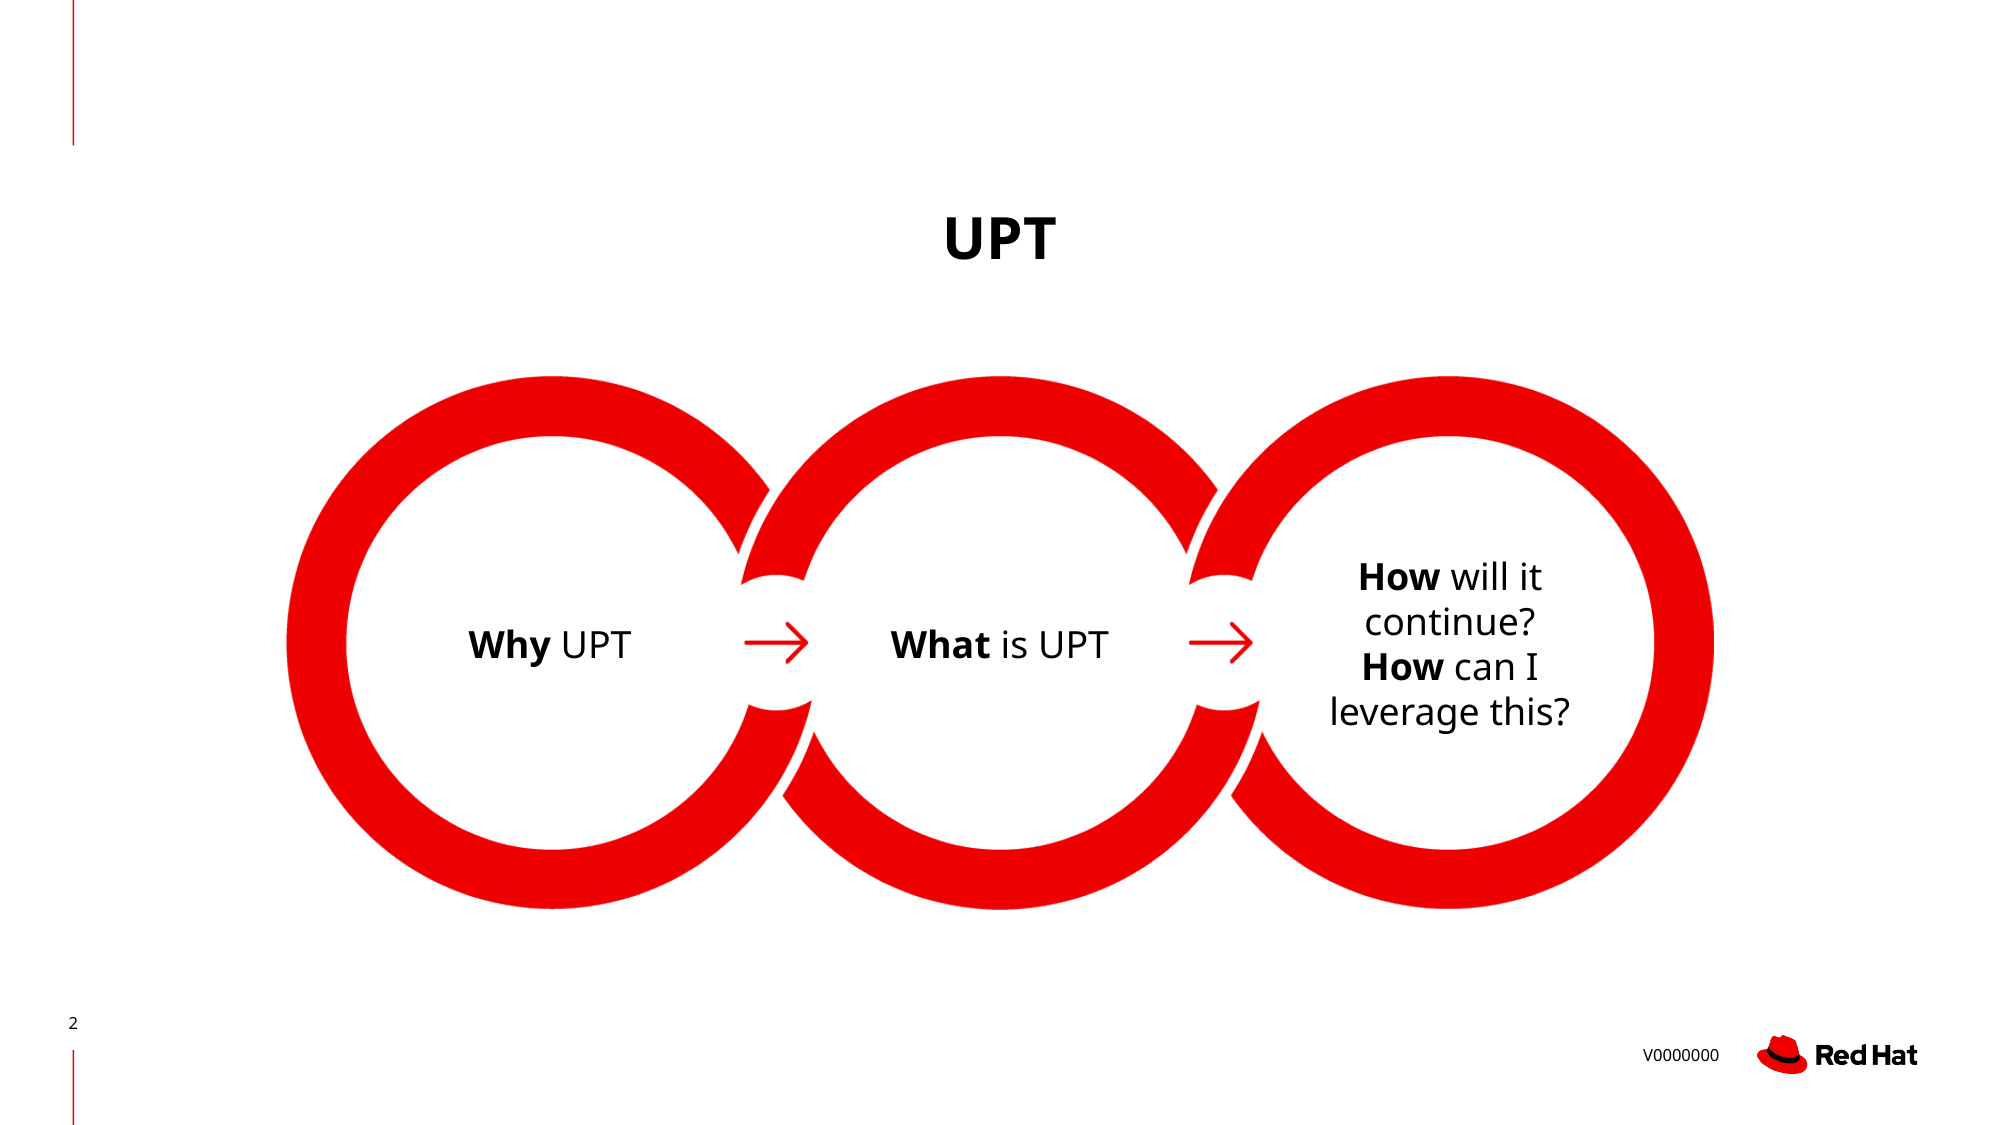

# UPT
Why UPT
What is UPT
How will it continue?
How can I leverage this?